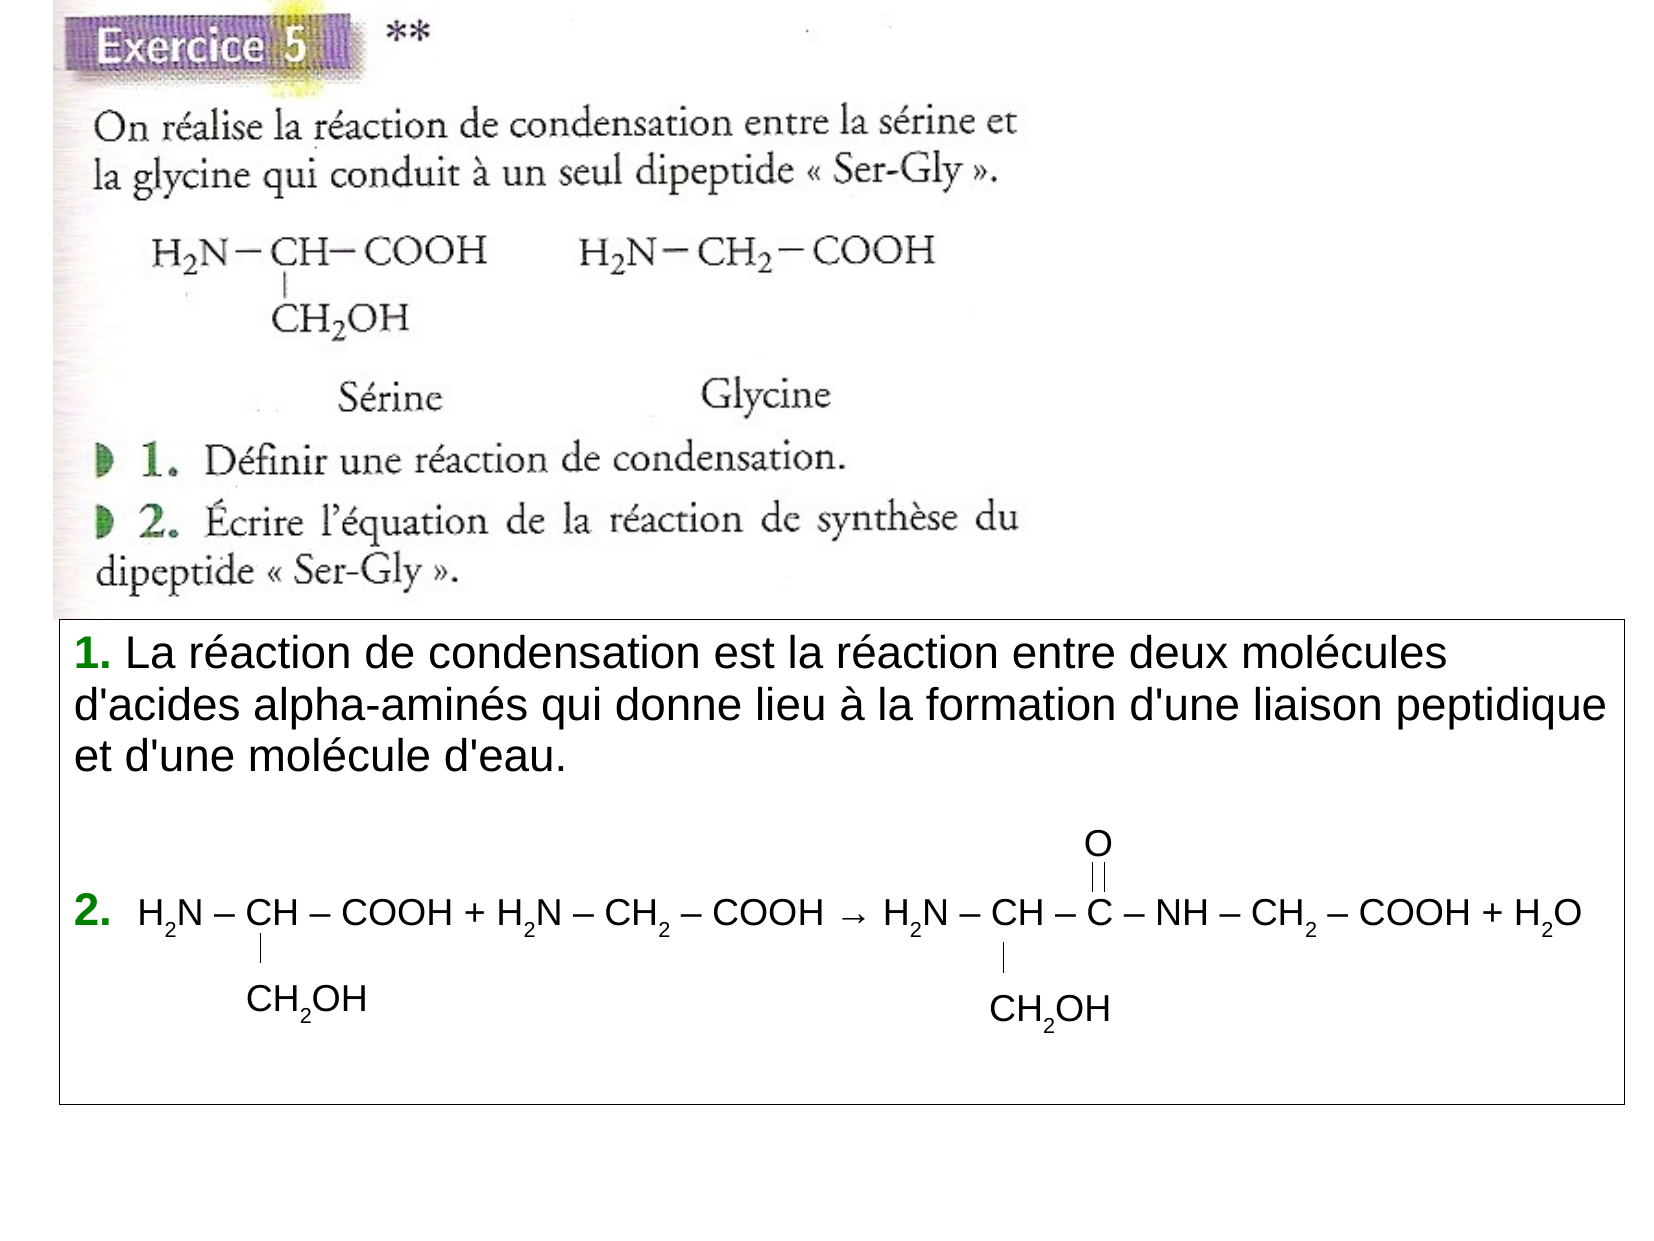

1. La réaction de condensation est la réaction entre deux molécules d'acides alpha-aminés qui donne lieu à la formation d'une liaison peptidique et d'une molécule d'eau.
2. H2N – CH – COOH + H2N – CH2 – COOH → H2N – CH – C – NH – CH2 – COOH + H2O
O
CH2OH
CH2OH